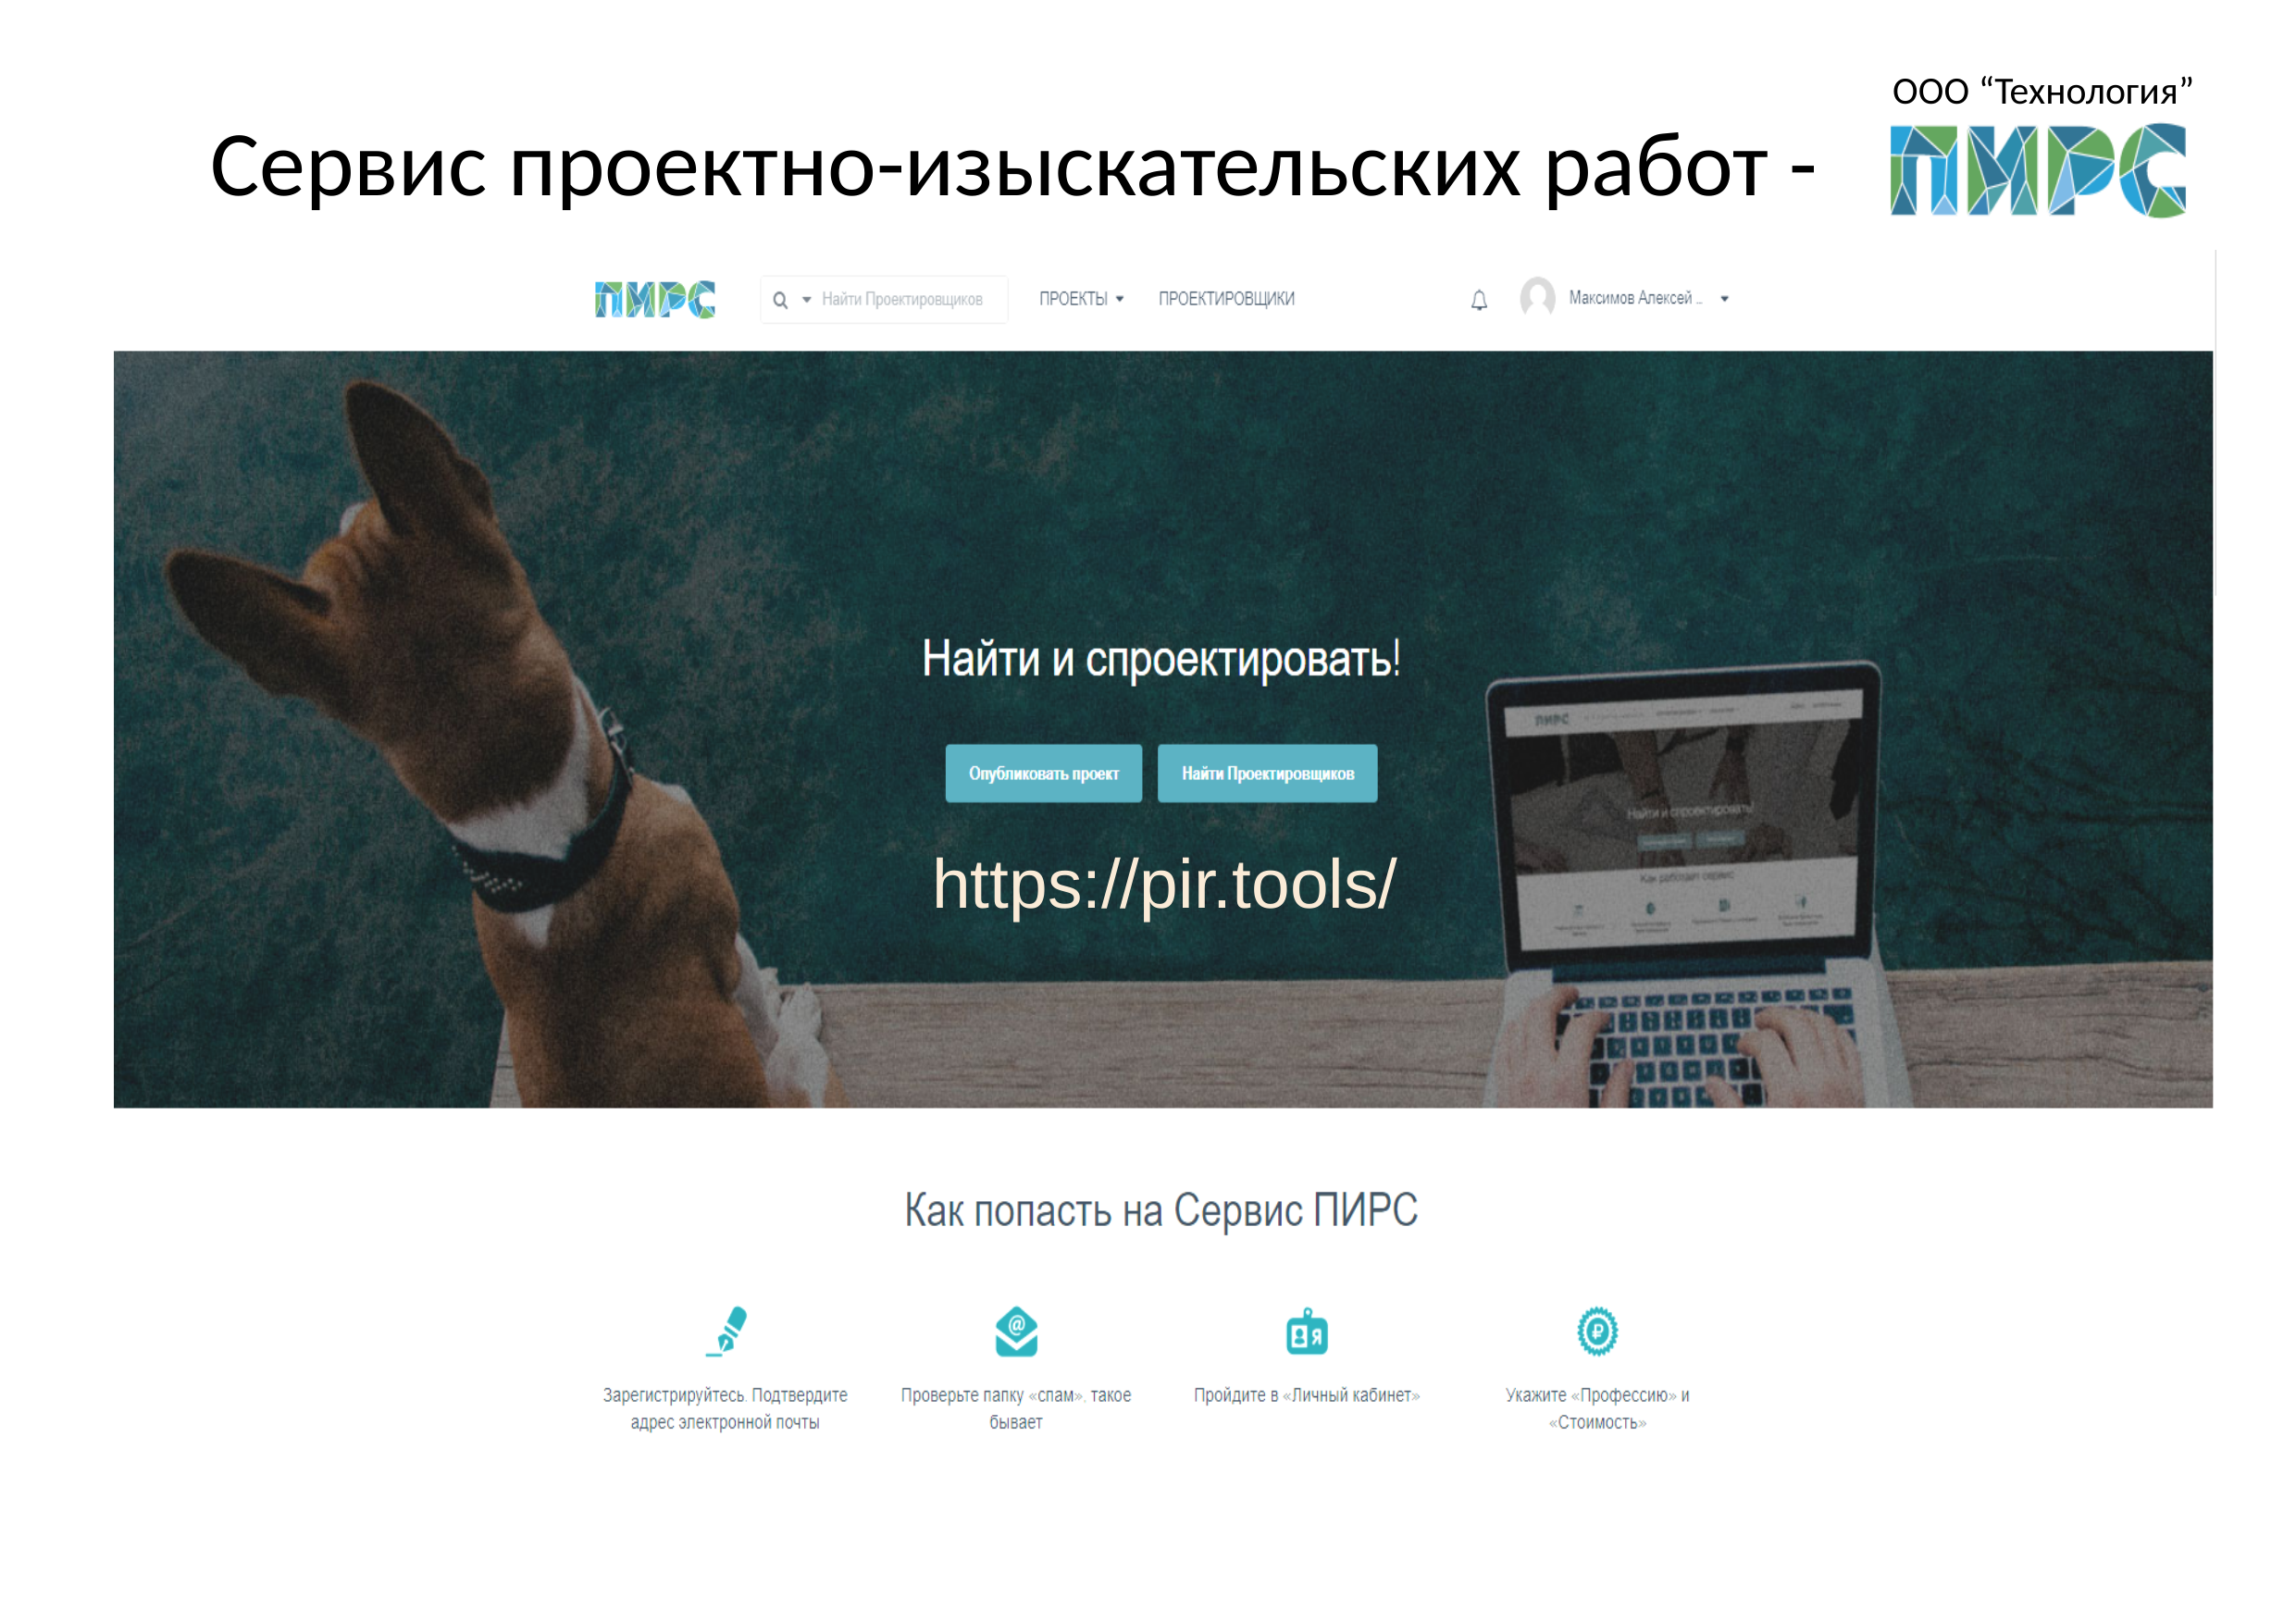

ООО “Технология”
# Сервис проектно-изыскательских работ -
https://pir.tools/